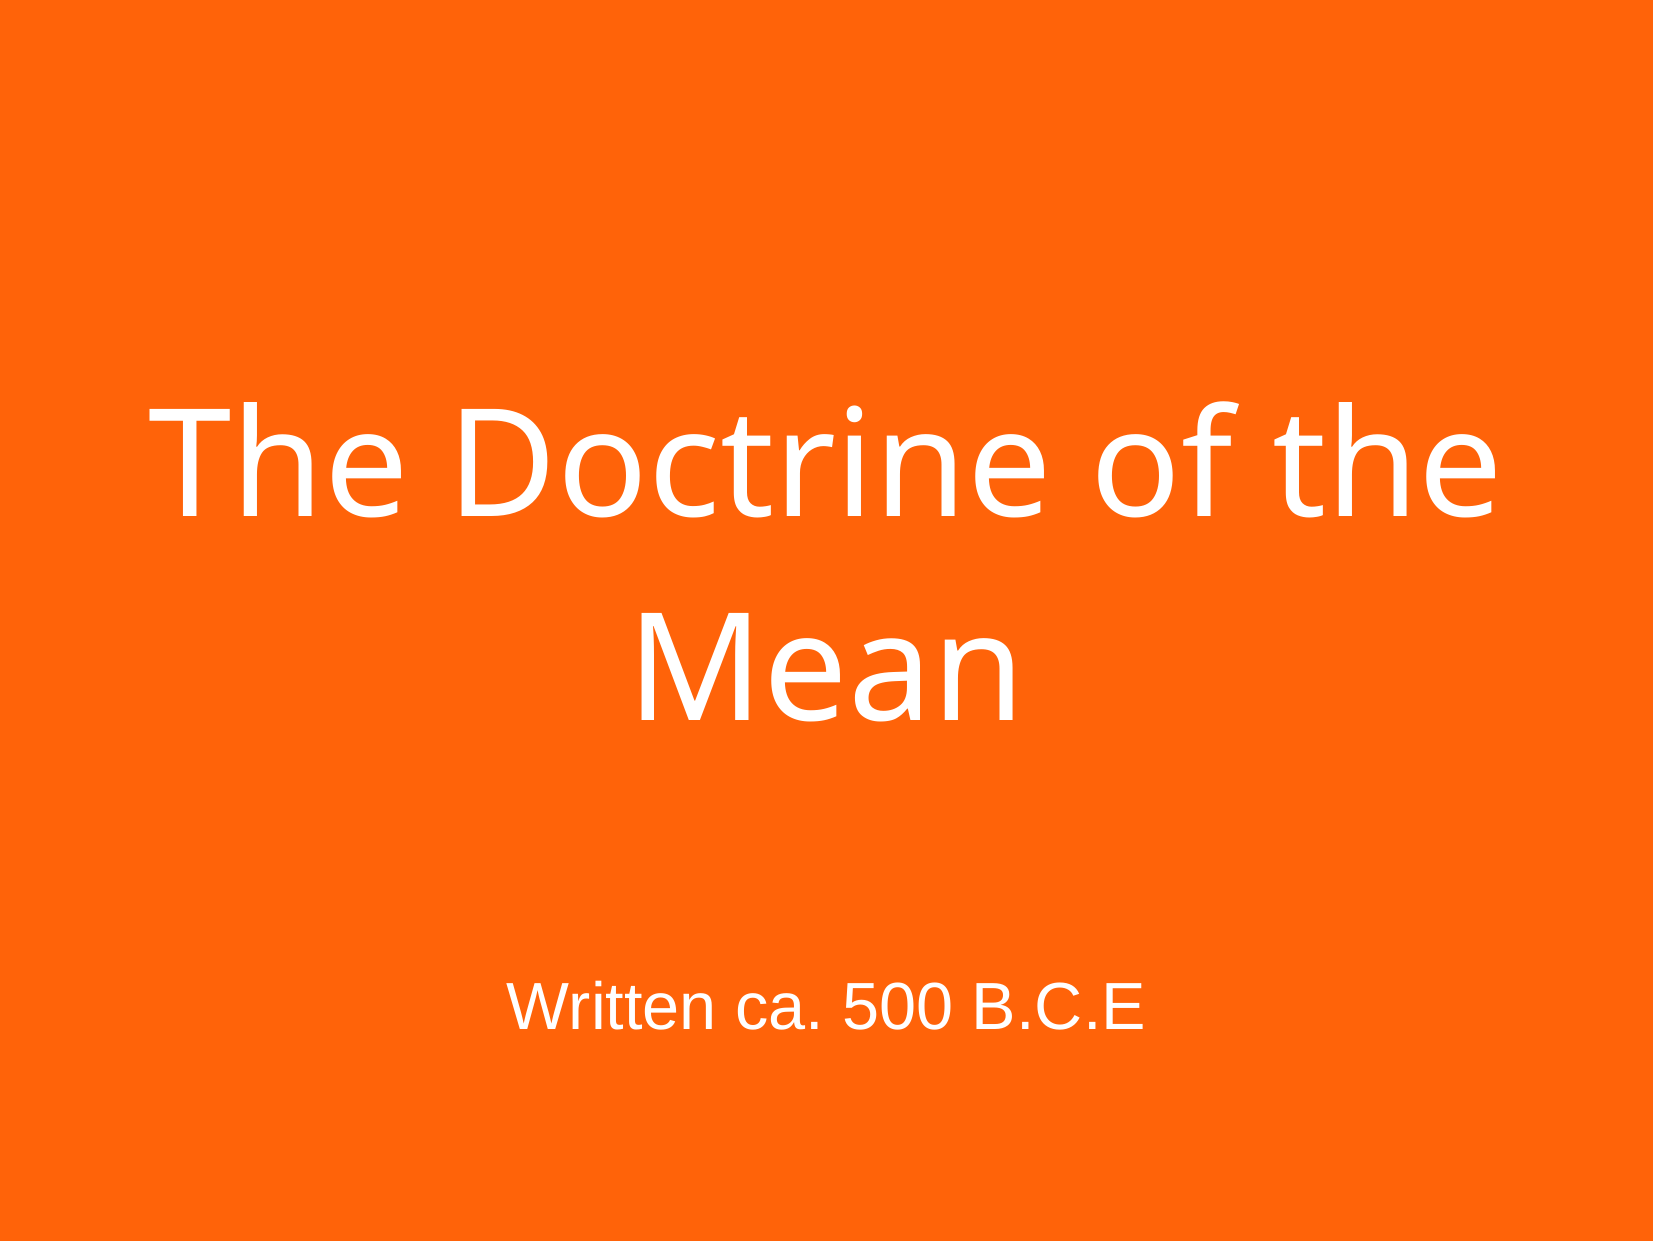

#
The Doctrine of the Mean
Written ca. 500 B.C.E